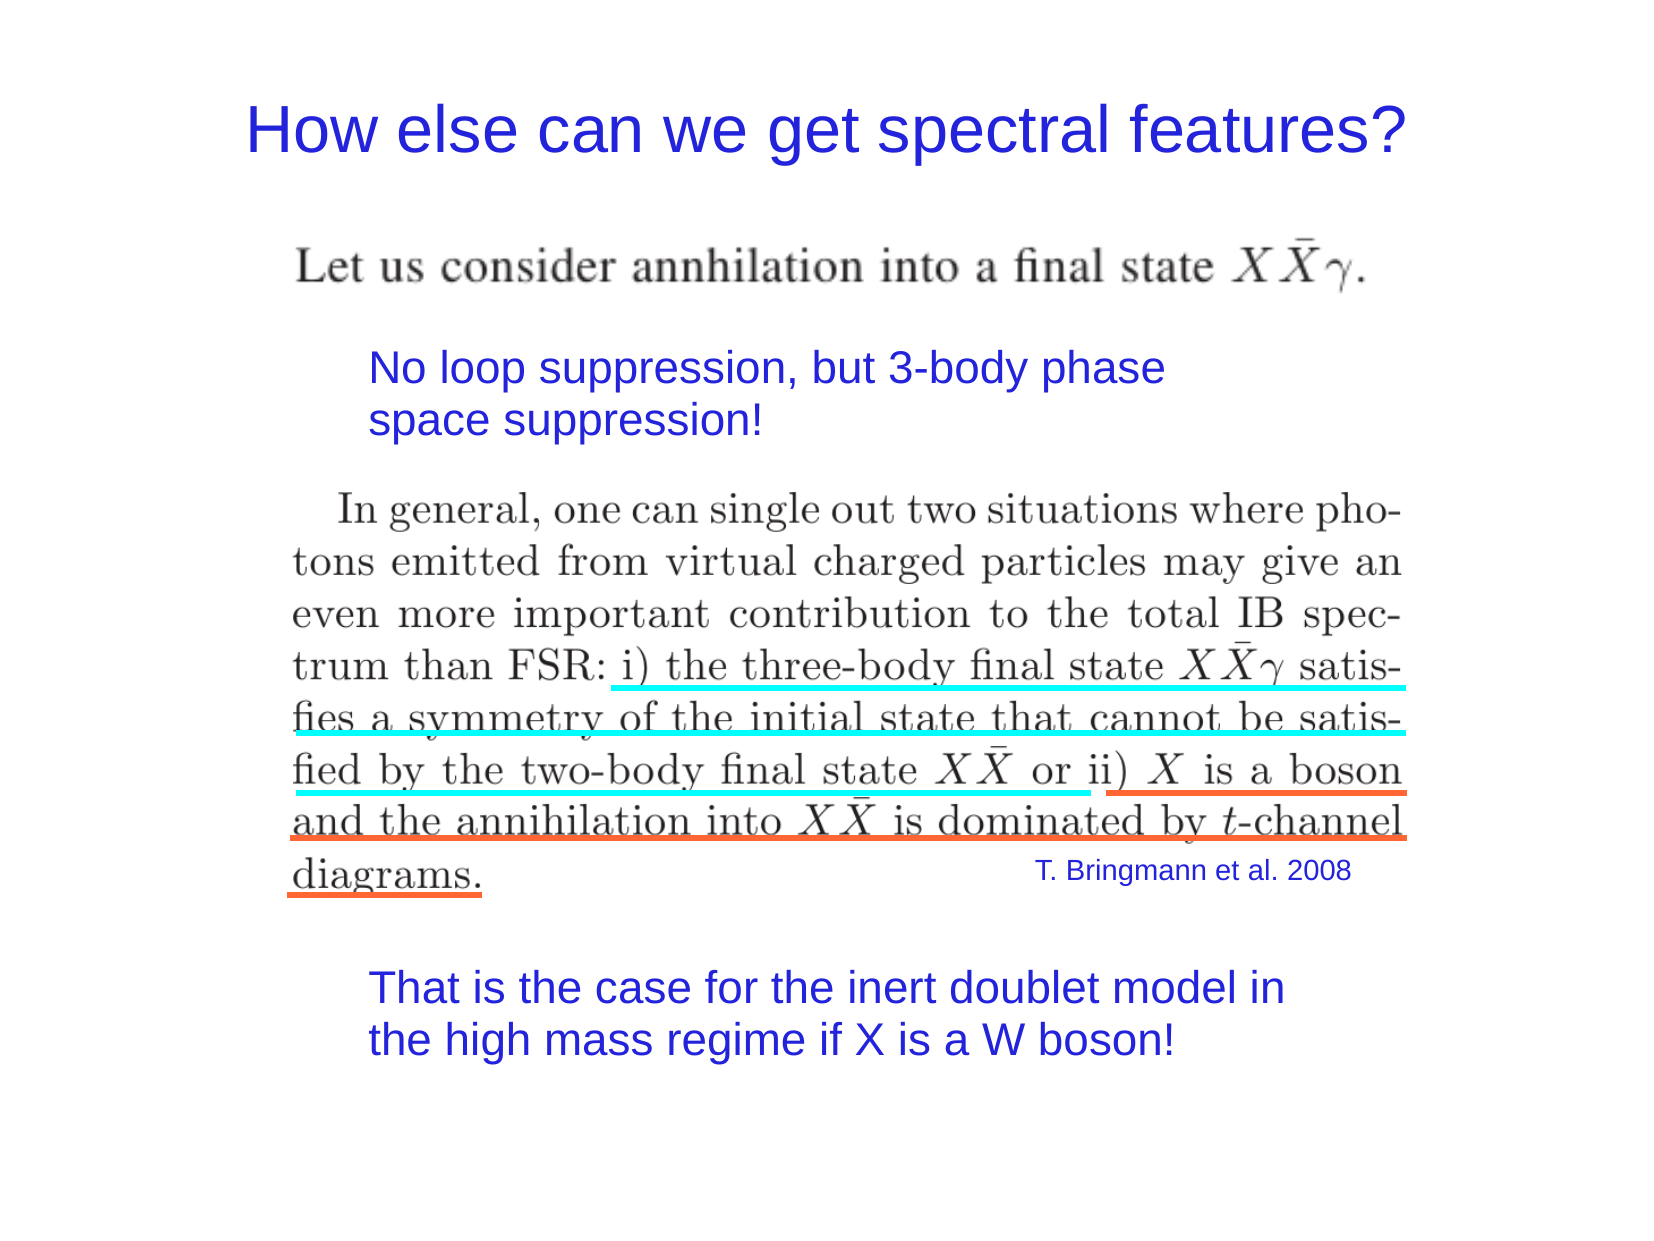

# How else can we get spectral features?
No loop suppression, but 3-body phase space suppression!
T. Bringmann et al. 2008
That is the case for the inert doublet model in the high mass regime if X is a W boson!